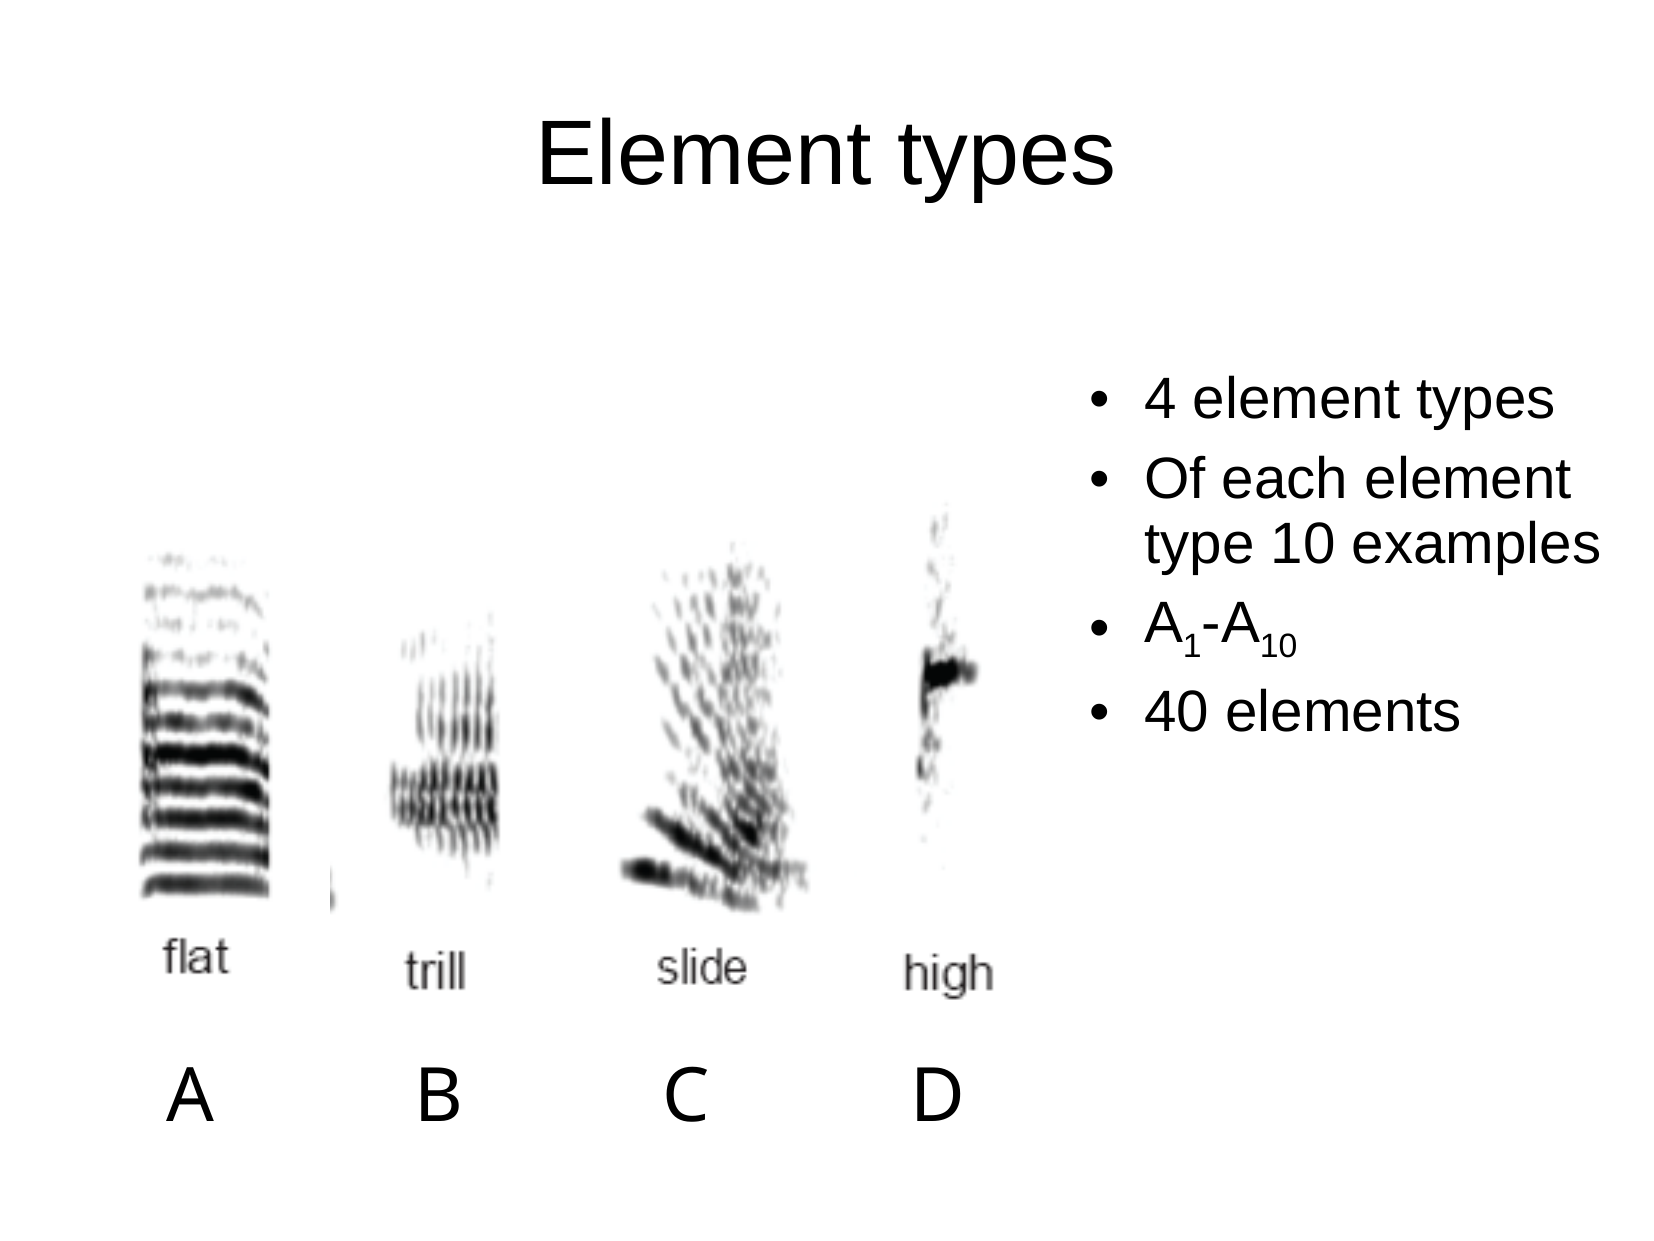

# Element types
4 element types
Of each element type 10 examples
A1-A10
40 elements
A
B
C
D